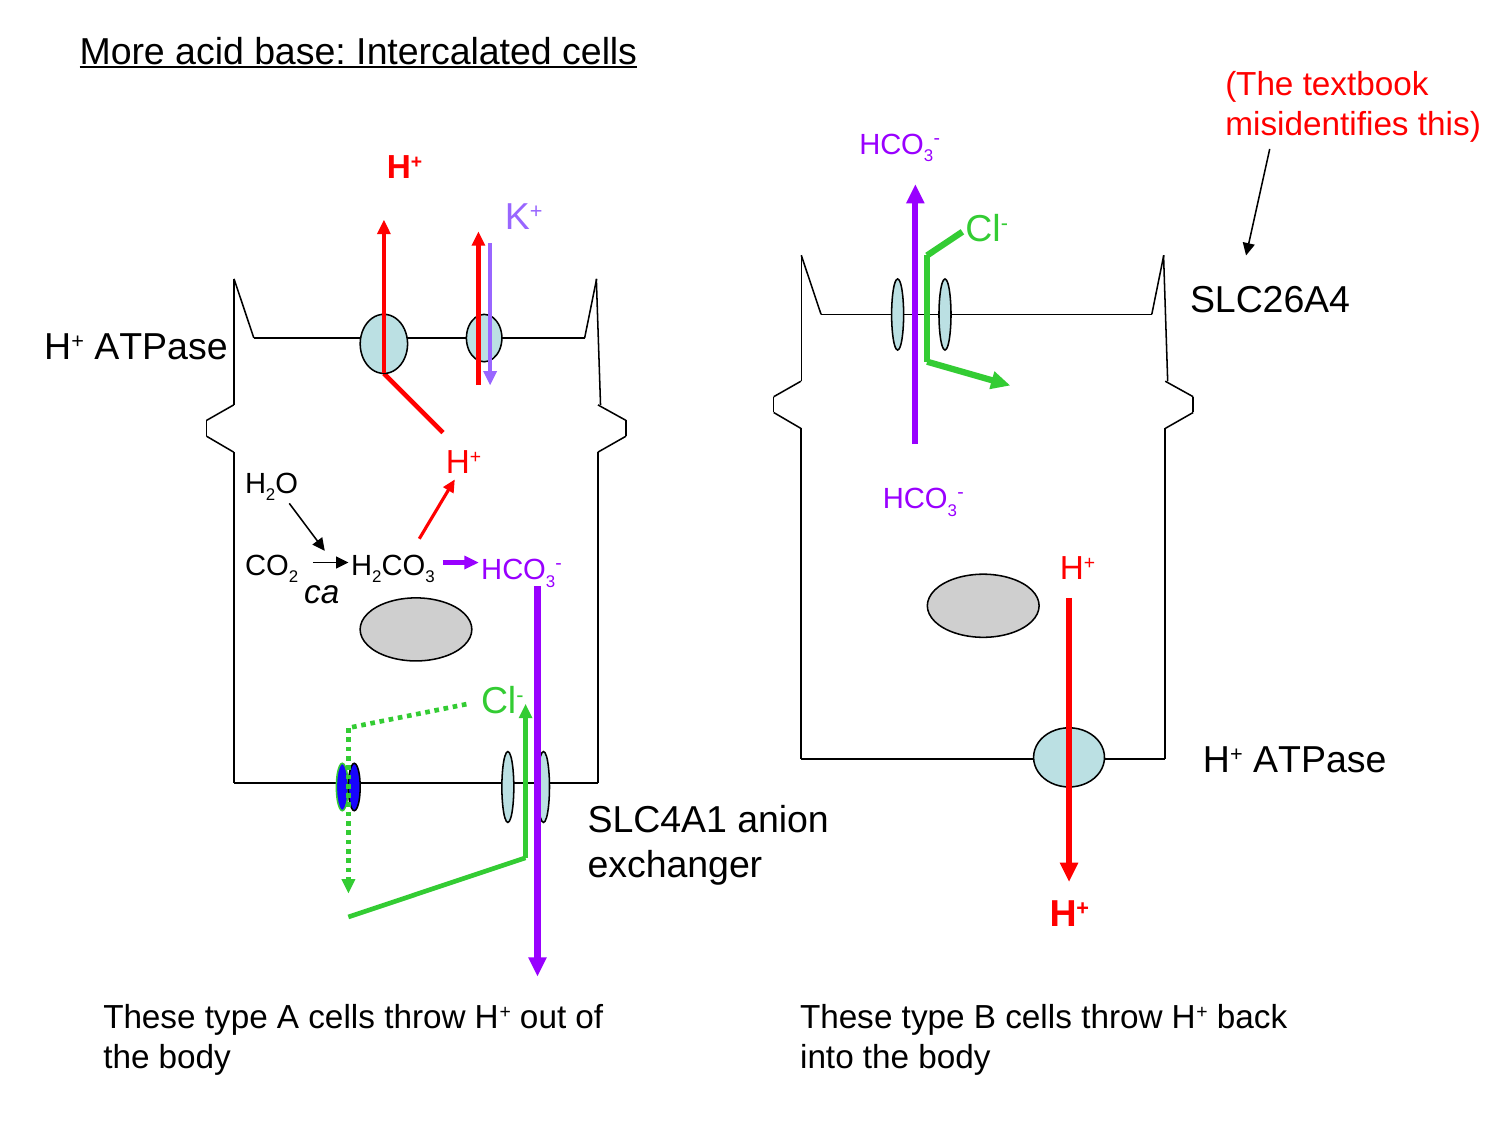

More acid base: Intercalated cells
(The textbook misidentifies this)
HCO3-
H+
K+
Cl-
SLC26A4
H+ ATPase
H+
H2O
HCO3-
CO2
H2CO3
HCO3-
H+
ca
Cl-
H+ ATPase
SLC4A1 anion exchanger
H+
These type A cells throw H+ out of the body
These type B cells throw H+ back into the body